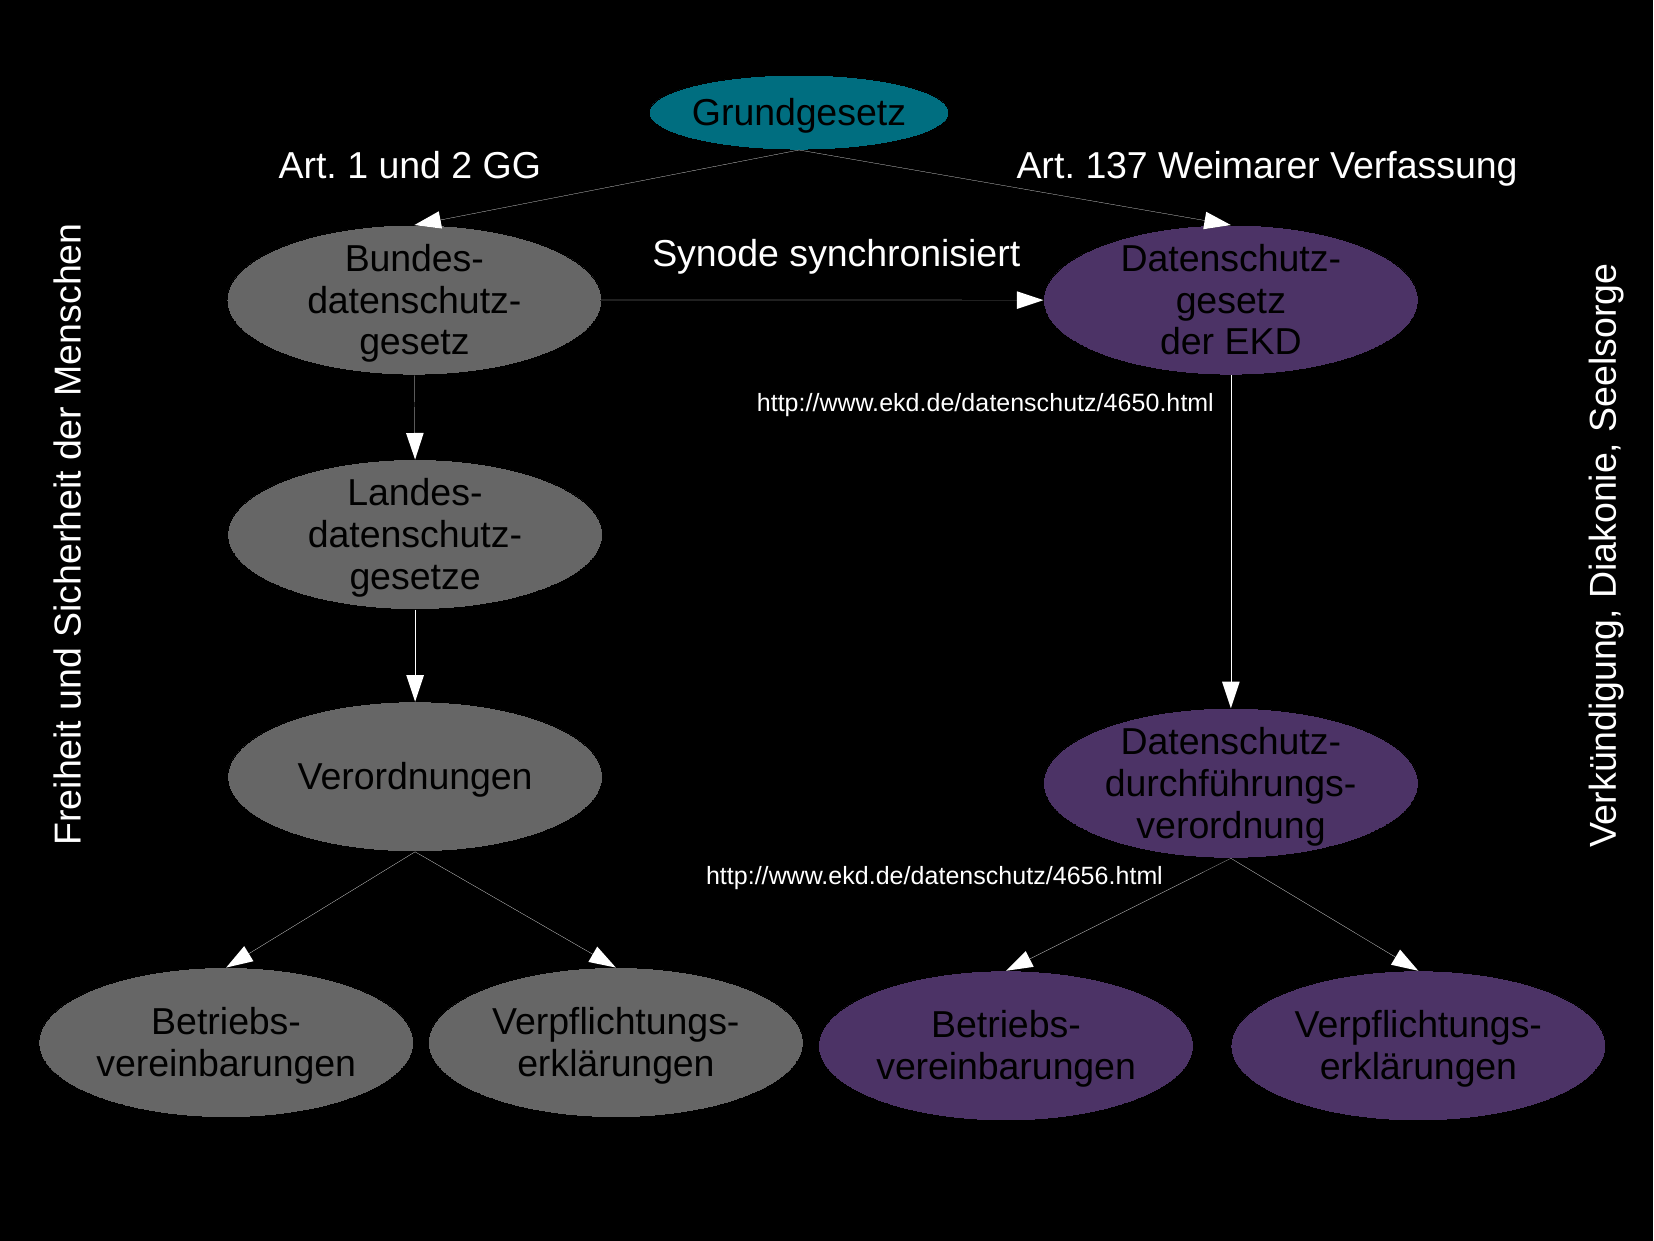

Grundgesetz
Art. 1 und 2 GG
Art. 137 Weimarer Verfassung
Synode synchronisiert
Bundes-
datenschutz-
gesetz
Datenschutz-
gesetz
der EKD
http://www.ekd.de/datenschutz/4650.html
Landes-
datenschutz-
gesetze
Freiheit und Sicherheit der Menschen
Verkündigung, Diakonie, Seelsorge
Verordnungen
Datenschutz-
durchführungs-
verordnung
http://www.ekd.de/datenschutz/4656.html
Betriebs-
vereinbarungen
Verpflichtungs-
erklärungen
Betriebs-
vereinbarungen
Verpflichtungs-
erklärungen